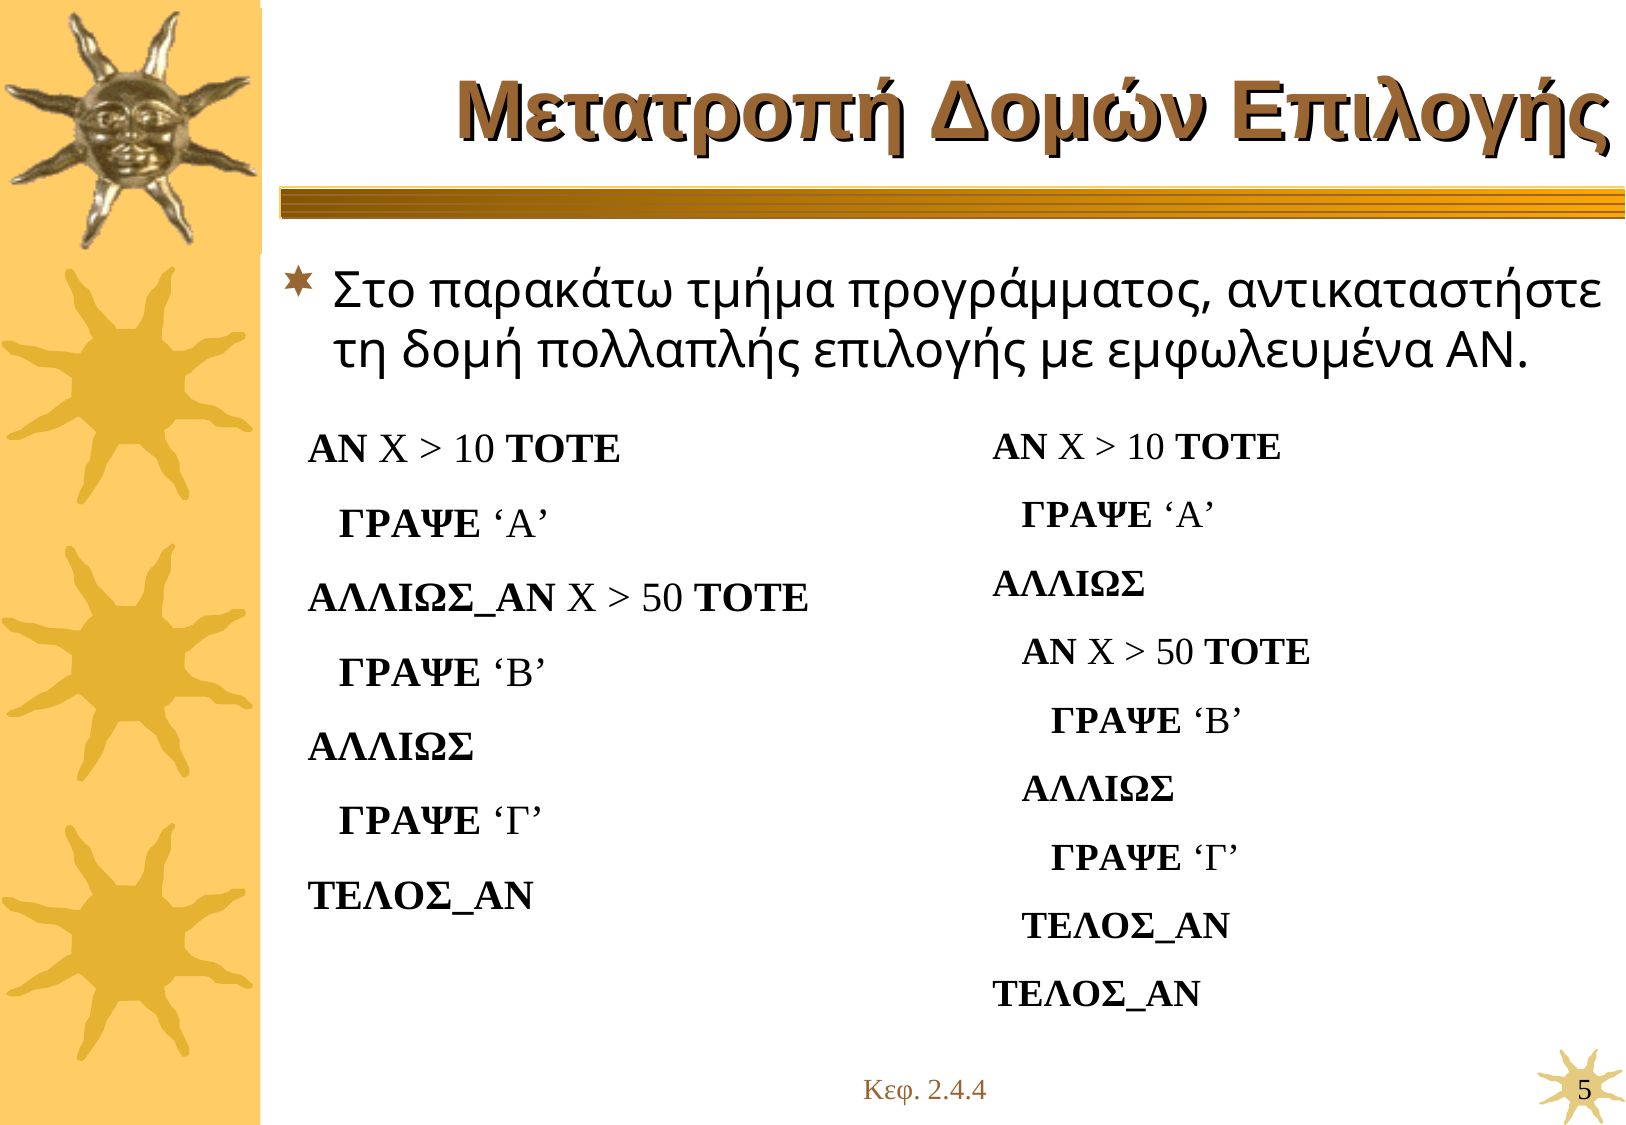

Μετατροπή Δομών Επιλογής
Στο παρακάτω τμήμα προγράμματος, αντικαταστήστε τη δομή πολλαπλής επιλογής με εμφωλευμένα ΑΝ.
ΑΝ Χ > 10 ΤΟΤΕ
 ΓΡΑΨΕ ‘Α’
ΑΛΛΙΩΣ_ΑΝ Χ > 50 ΤΟΤΕ
 ΓΡΑΨΕ ‘Β’
ΑΛΛΙΩΣ
 ΓΡΑΨΕ ‘Γ’
ΤΕΛΟΣ_ΑΝ
ΑΝ Χ > 10 ΤΟΤΕ
 ΓΡΑΨΕ ‘Α’
ΑΛΛΙΩΣ
 ΑΝ Χ > 50 ΤΟΤΕ
 ΓΡΑΨΕ ‘Β’
 ΑΛΛΙΩΣ
 ΓΡΑΨΕ ‘Γ’
 ΤΕΛΟΣ_ΑΝ
ΤΕΛΟΣ_ΑΝ
Κεφ. 2.4.4
5